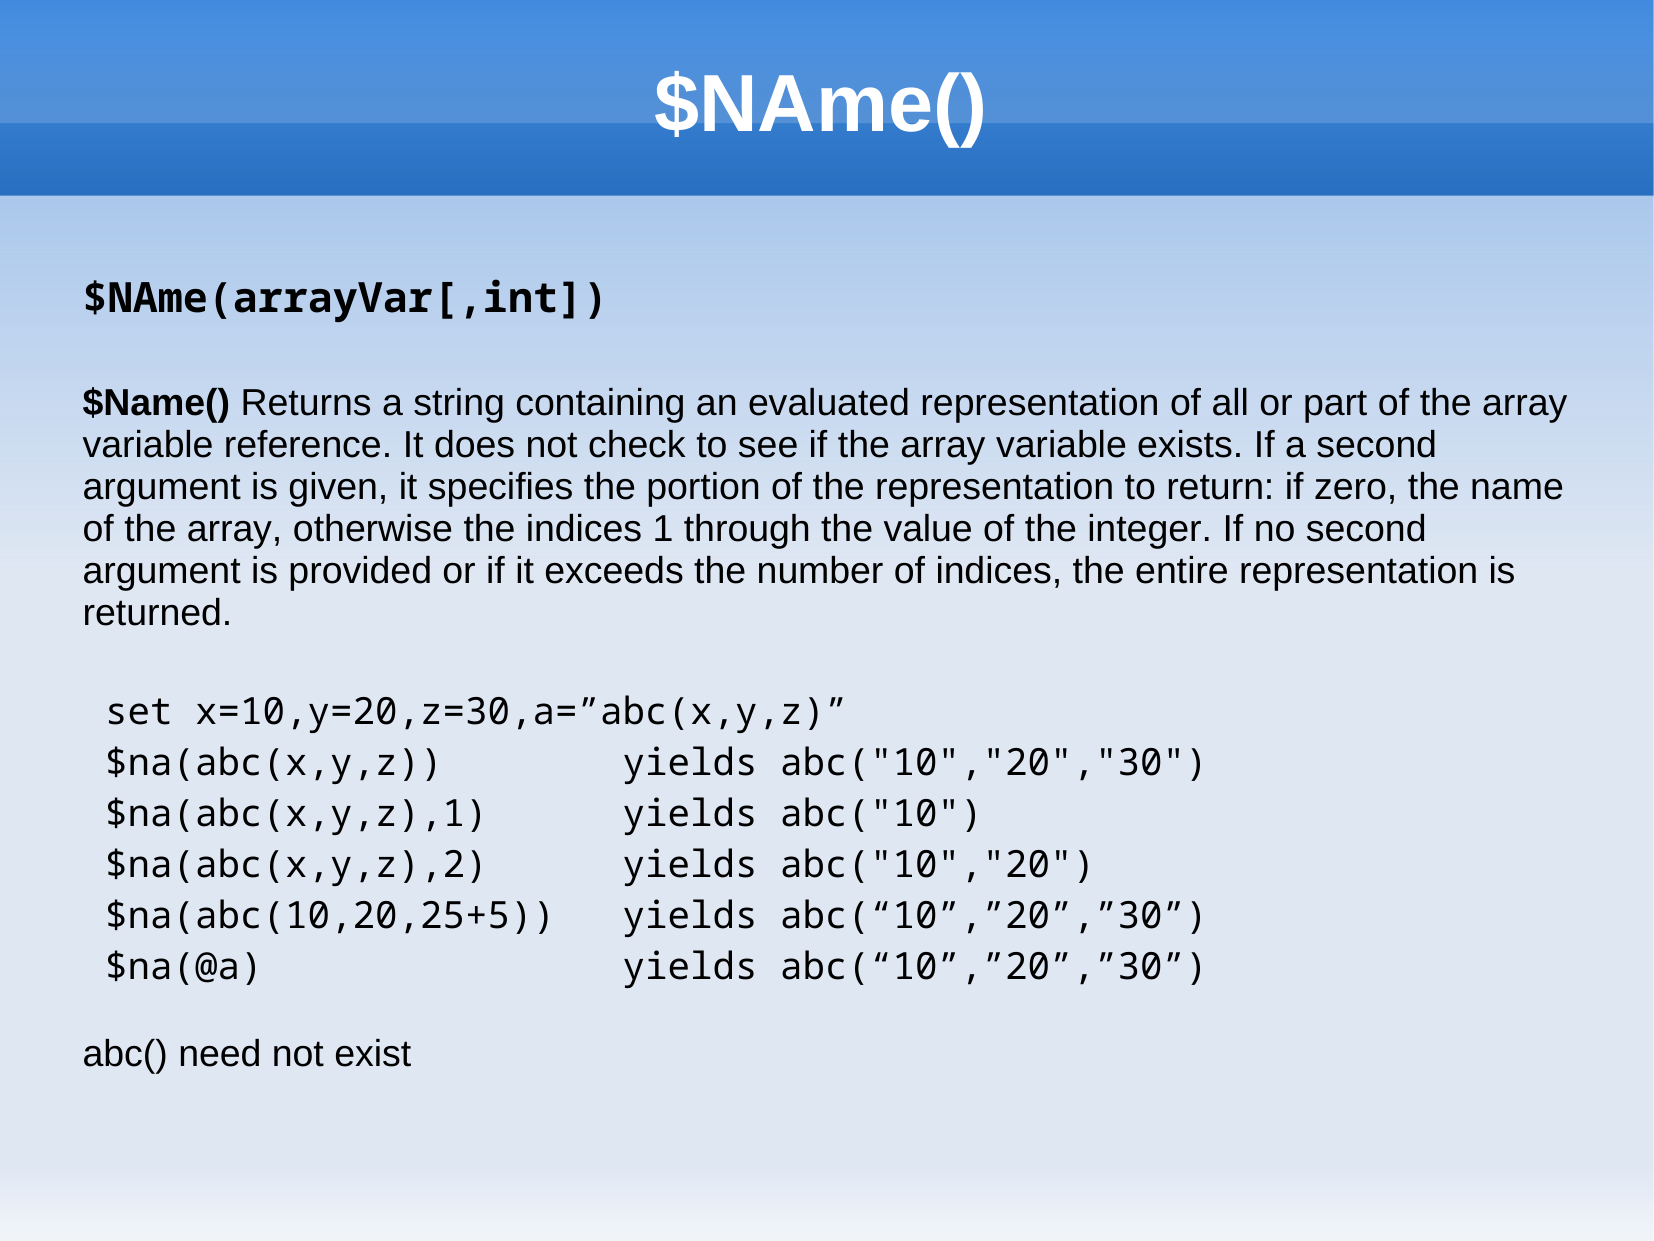

# $NAme()
$NAme(arrayVar[,int])
$Name() Returns a string containing an evaluated representation of all or part of the array variable reference. It does not check to see if the array variable exists. If a second argument is given, it specifies the portion of the representation to return: if zero, the name of the array, otherwise the indices 1 through the value of the integer. If no second argument is provided or if it exceeds the number of indices, the entire representation is returned.
 set x=10,y=20,z=30,a=”abc(x,y,z)”
 $na(abc(x,y,z)) yields abc("10","20","30")
 $na(abc(x,y,z),1) yields abc("10")
 $na(abc(x,y,z),2) yields abc("10","20")
 $na(abc(10,20,25+5)) yields abc(“10”,”20”,”30”)
 $na(@a) yields abc(“10”,”20”,”30”)
abc() need not exist